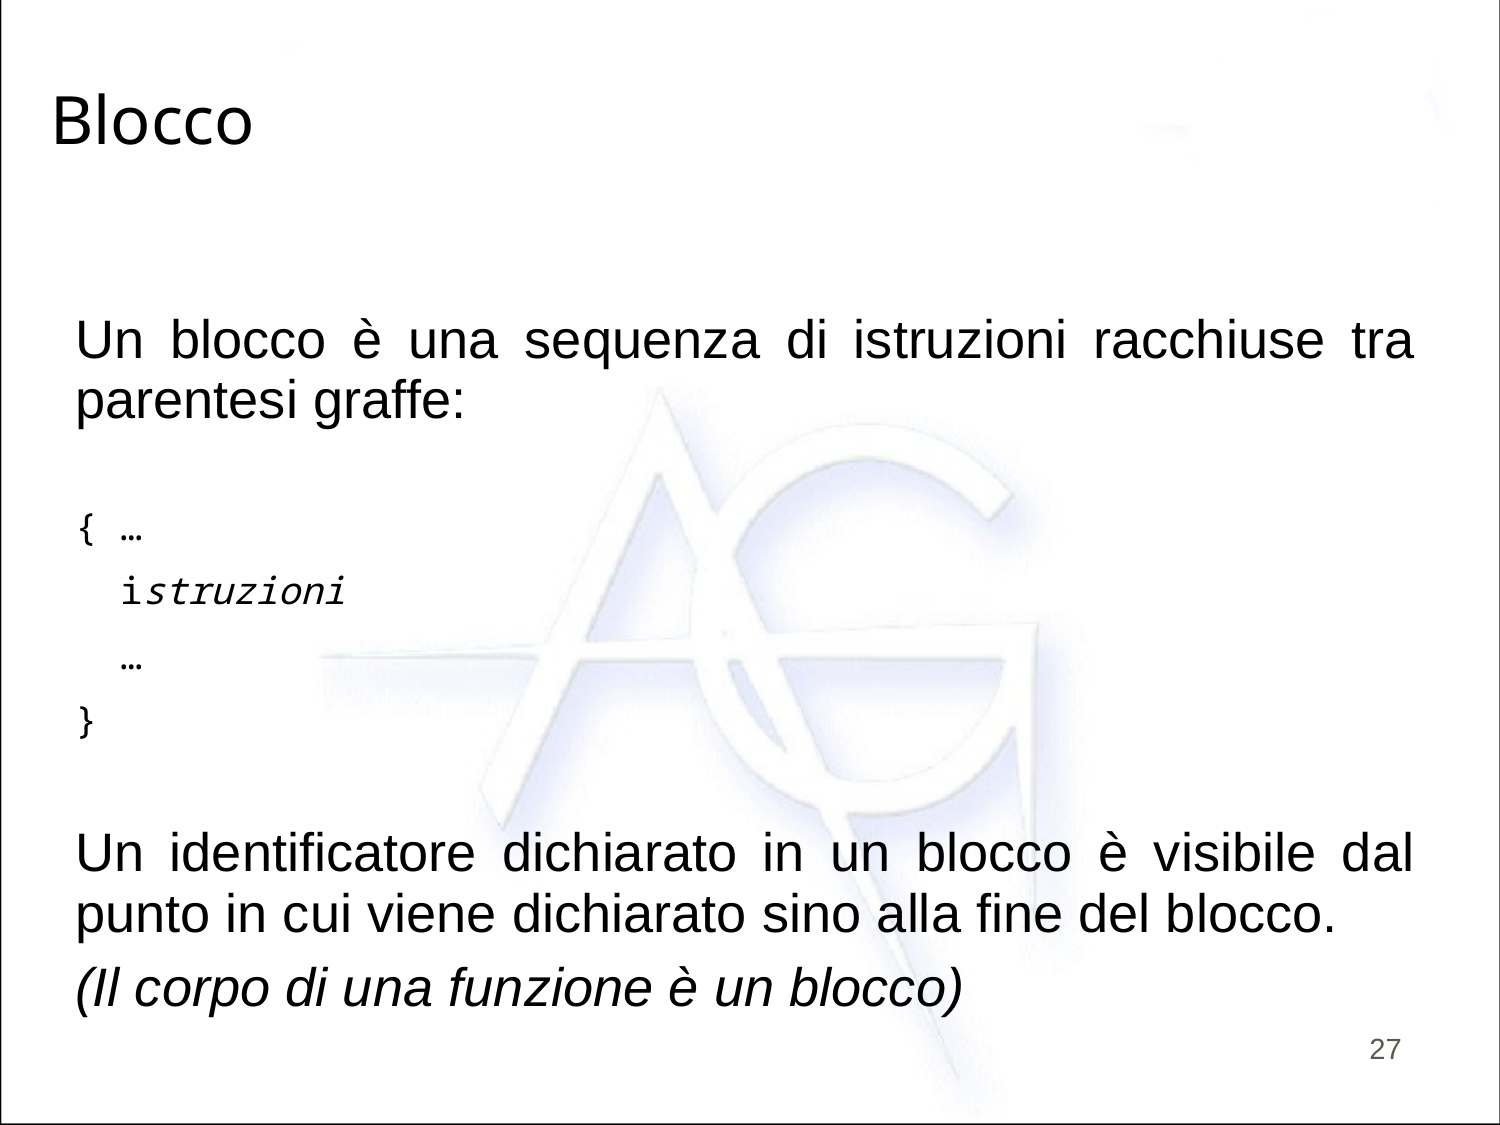

# Blocco
Un blocco è una sequenza di istruzioni racchiuse tra parentesi graffe:
{ …
 istruzioni
 …
}
Un identificatore dichiarato in un blocco è visibile dal punto in cui viene dichiarato sino alla fine del blocco.
(Il corpo di una funzione è un blocco)
27